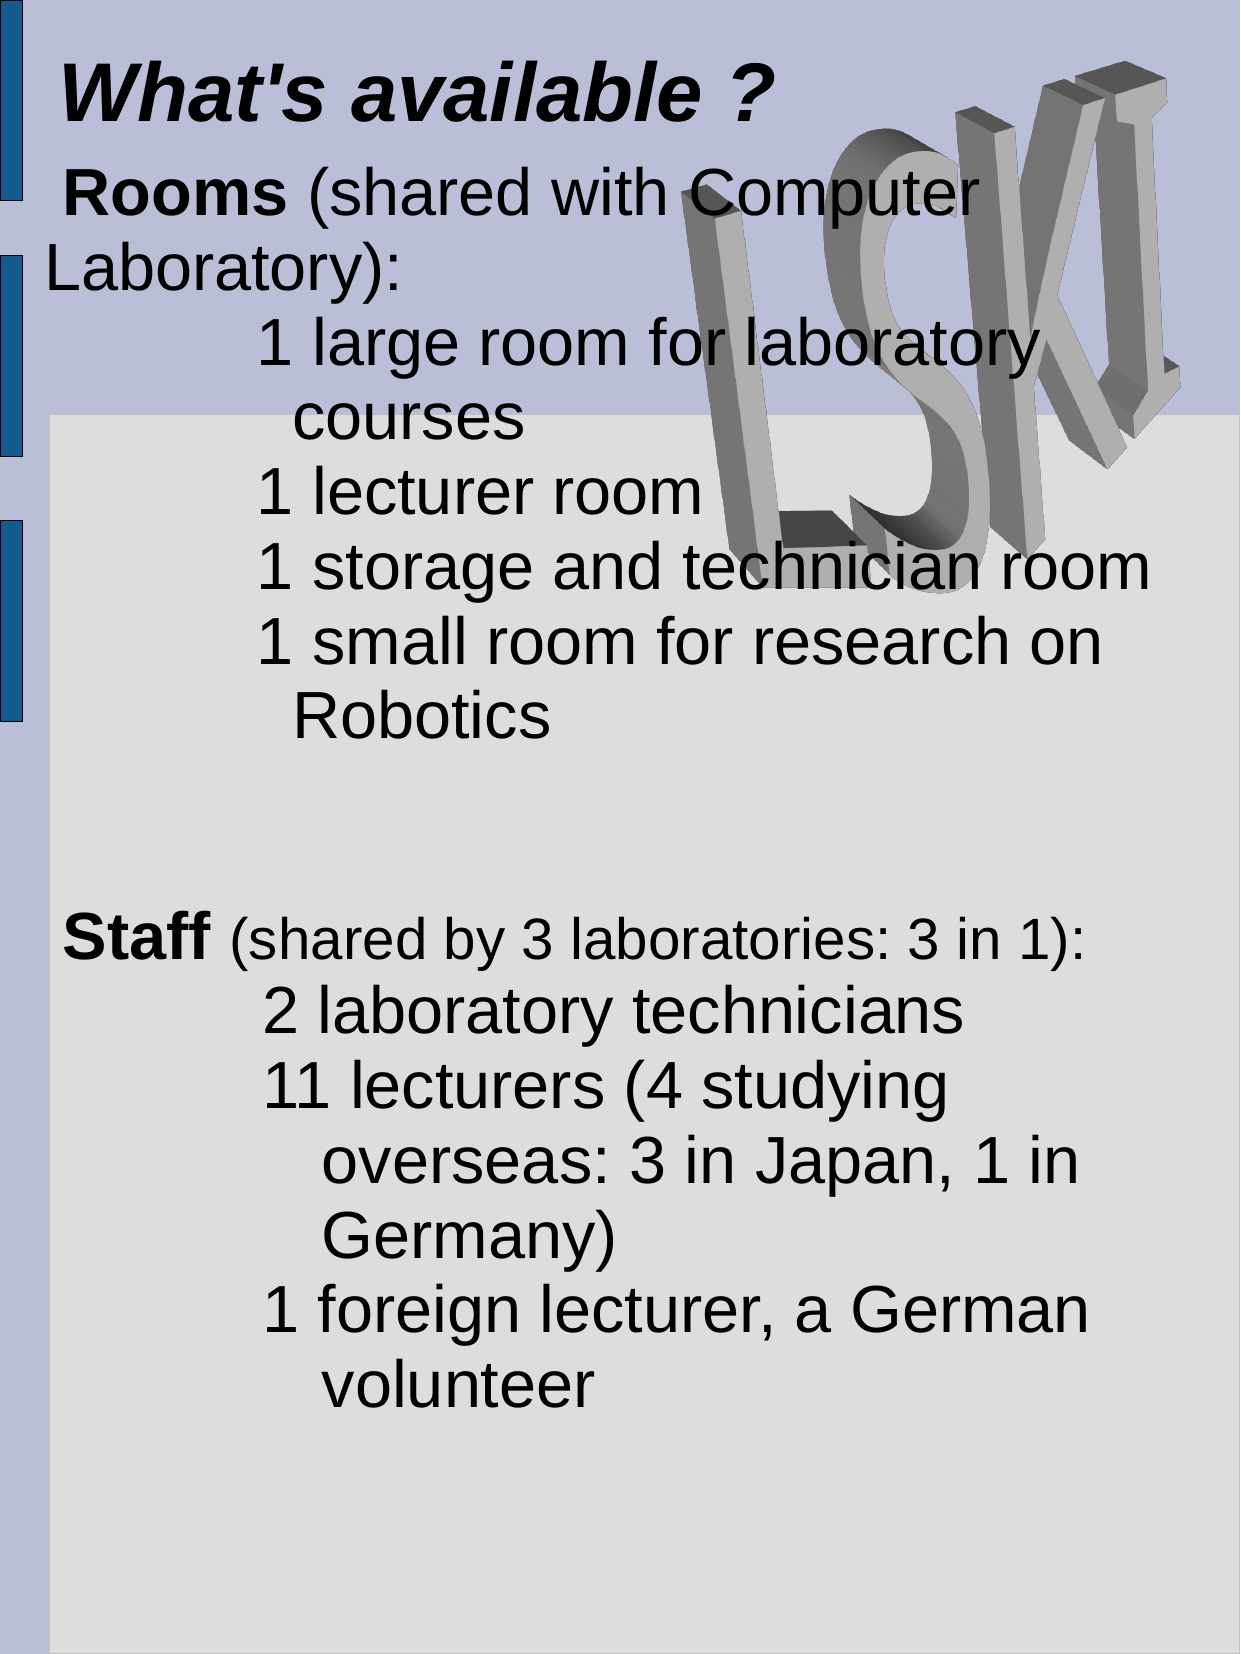

What's available ?
LSKI
 Rooms (shared with Computer Laboratory):
1 large room for laboratory courses
1 lecturer room
1 storage and technician room
1 small room for research on Robotics
 Staff (shared by 3 laboratories: 3 in 1):
2 laboratory technicians
11 lecturers (4 studying overseas: 3 in Japan, 1 in Germany)
1 foreign lecturer, a German volunteer